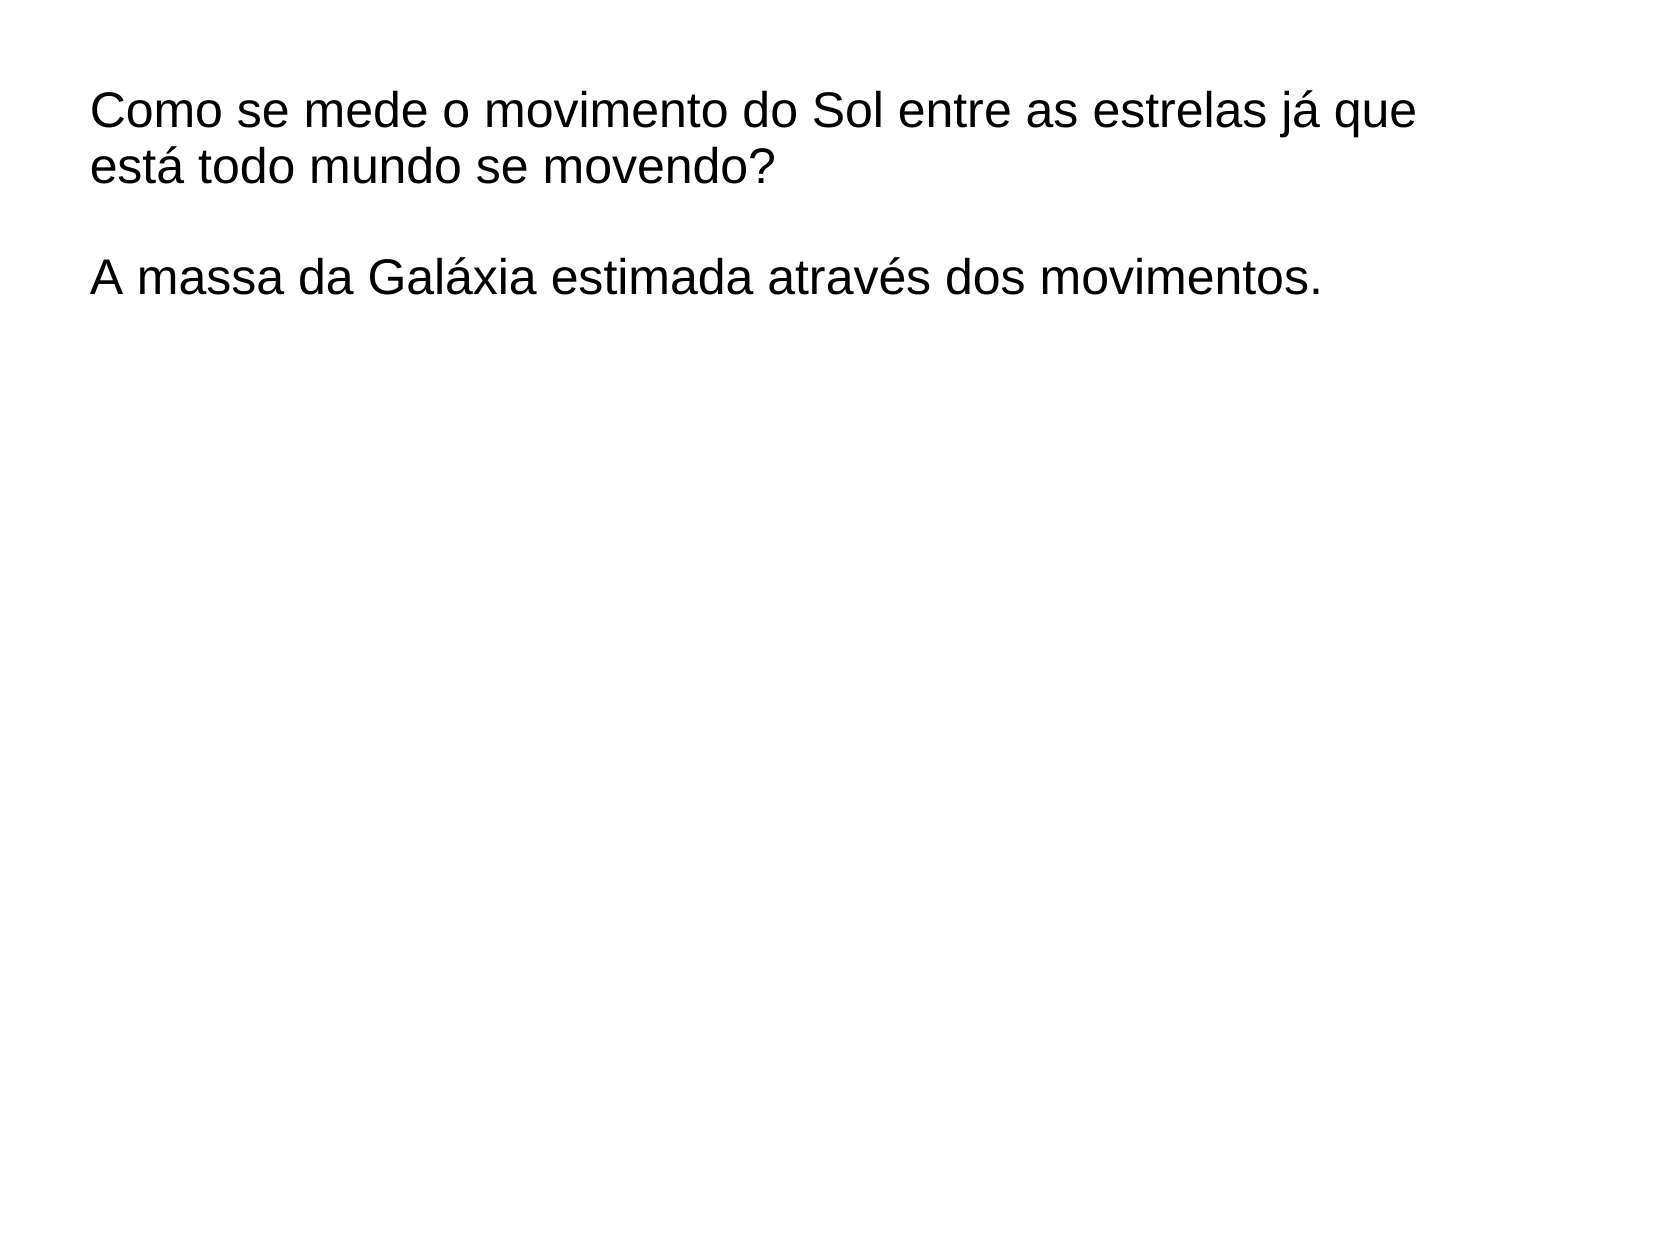

Como se mede o movimento do Sol entre as estrelas já que está todo mundo se movendo?
A massa da Galáxia estimada através dos movimentos.